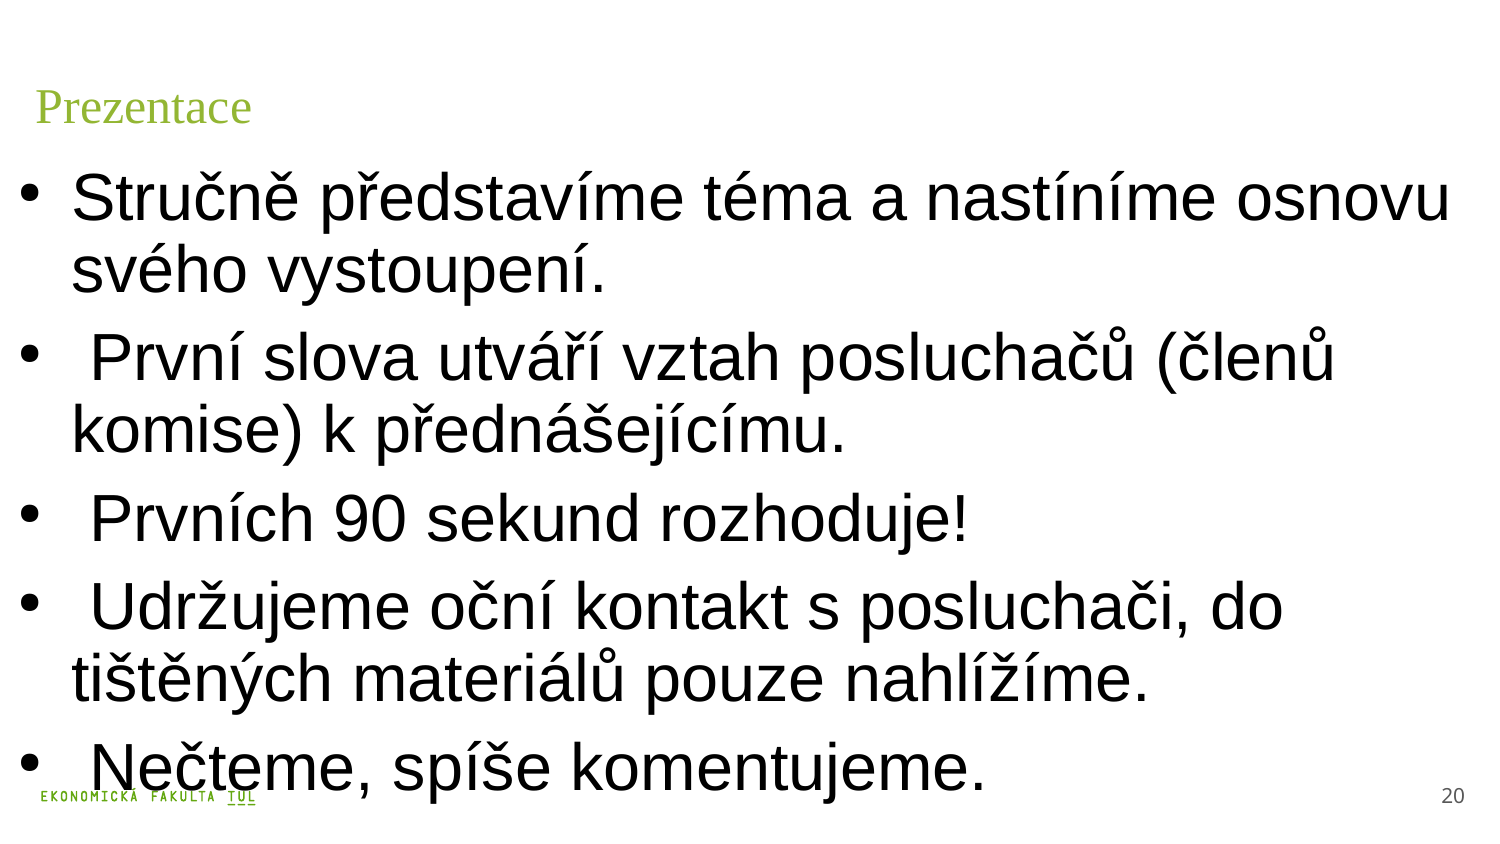

# Prezentace
Stručně představíme téma a nastíníme osnovu svého vystoupení.
 První slova utváří vztah posluchačů (členů komise) k přednášejícímu.
 Prvních 90 sekund rozhoduje!
 Udržujeme oční kontakt s posluchači, do tištěných materiálů pouze nahlížíme.
 Nečteme, spíše komentujeme.
20